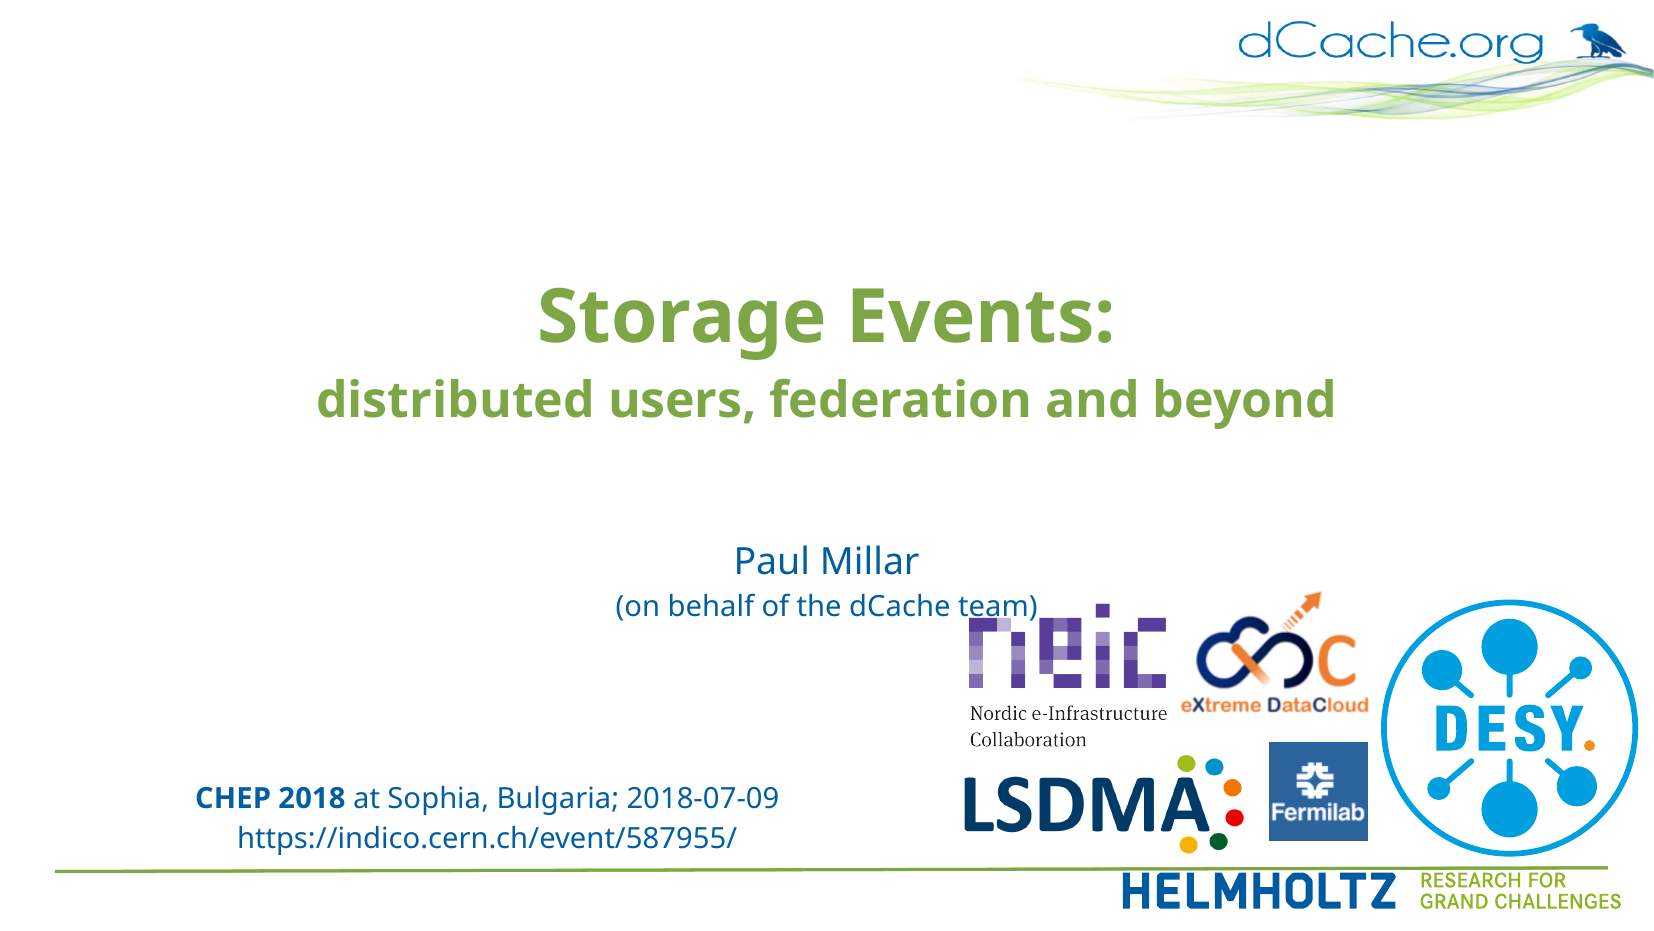

Storage Events:
distributed users, federation and beyond
Paul Millar
(on behalf of the dCache team)
CHEP 2018 at Sophia, Bulgaria; 2018-07-09
https://indico.cern.ch/event/587955/